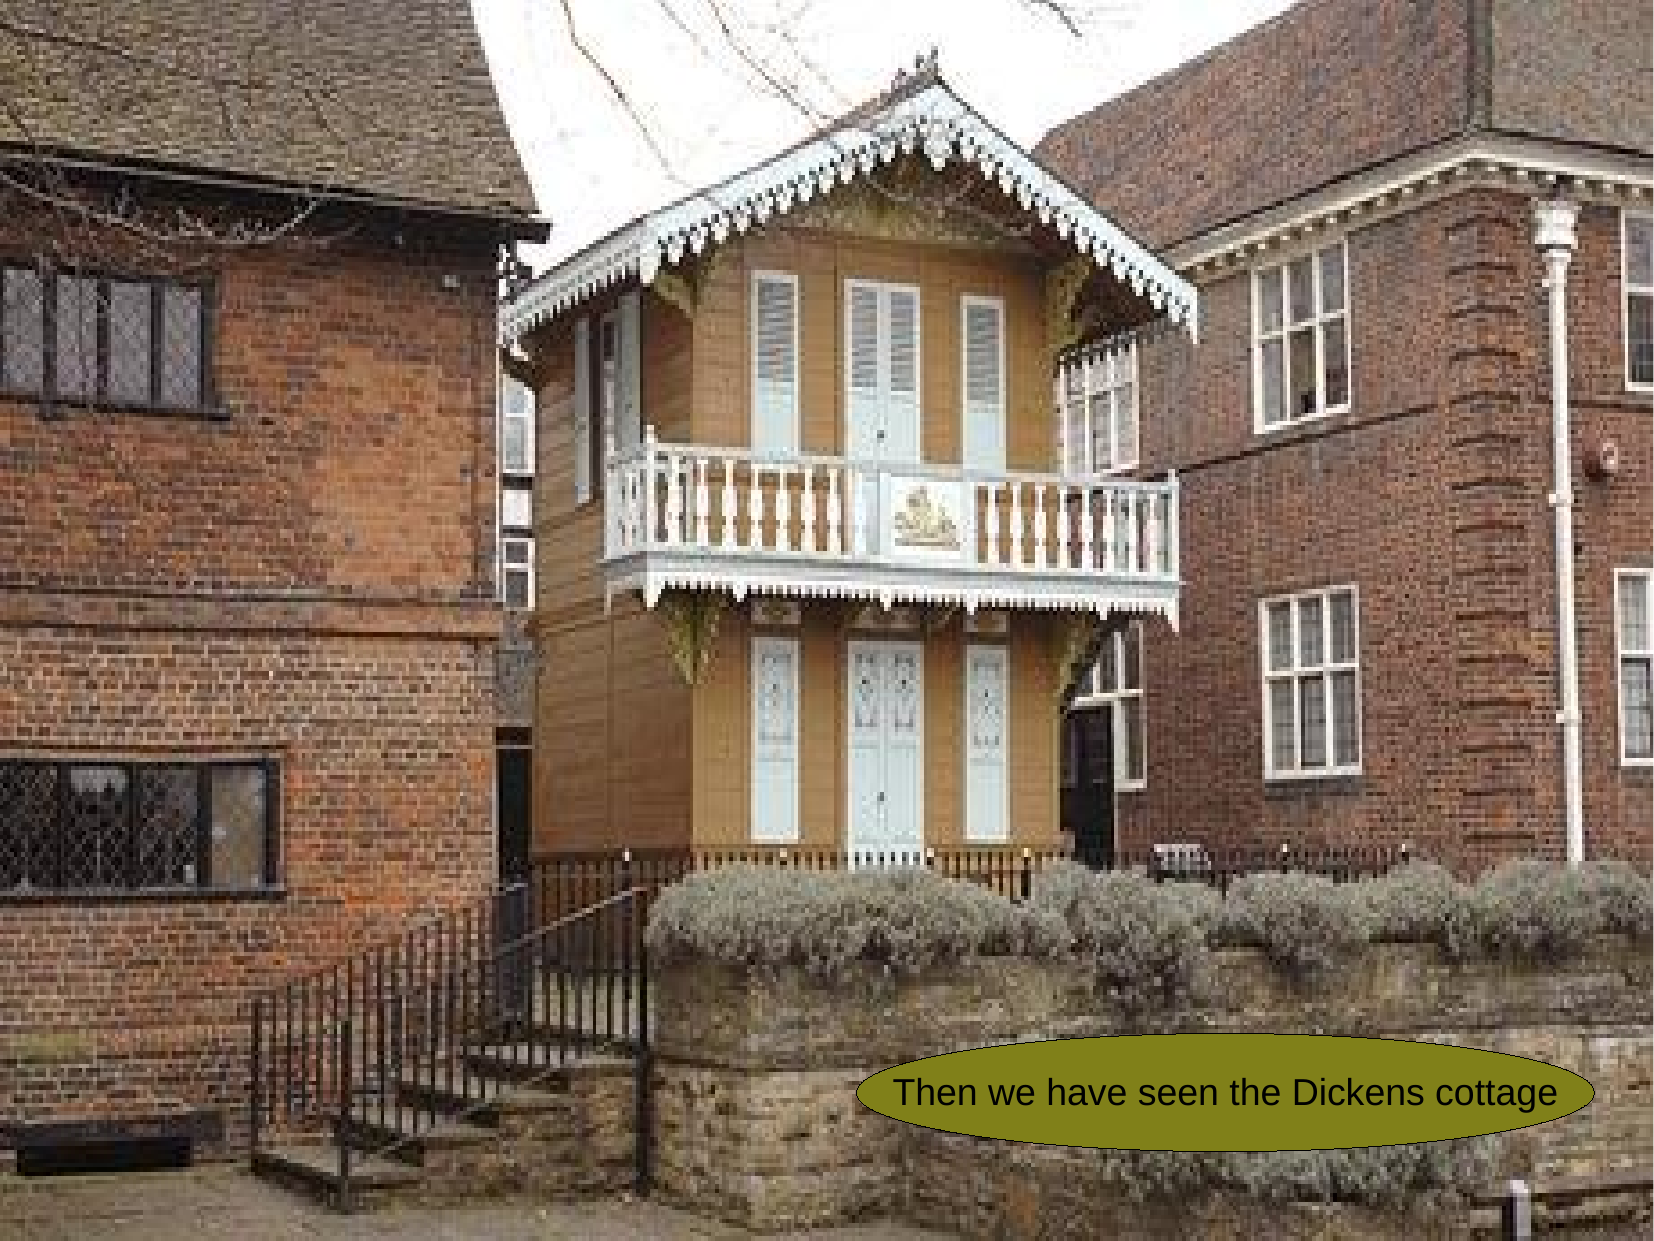

Then we have seen the Dickens cottage